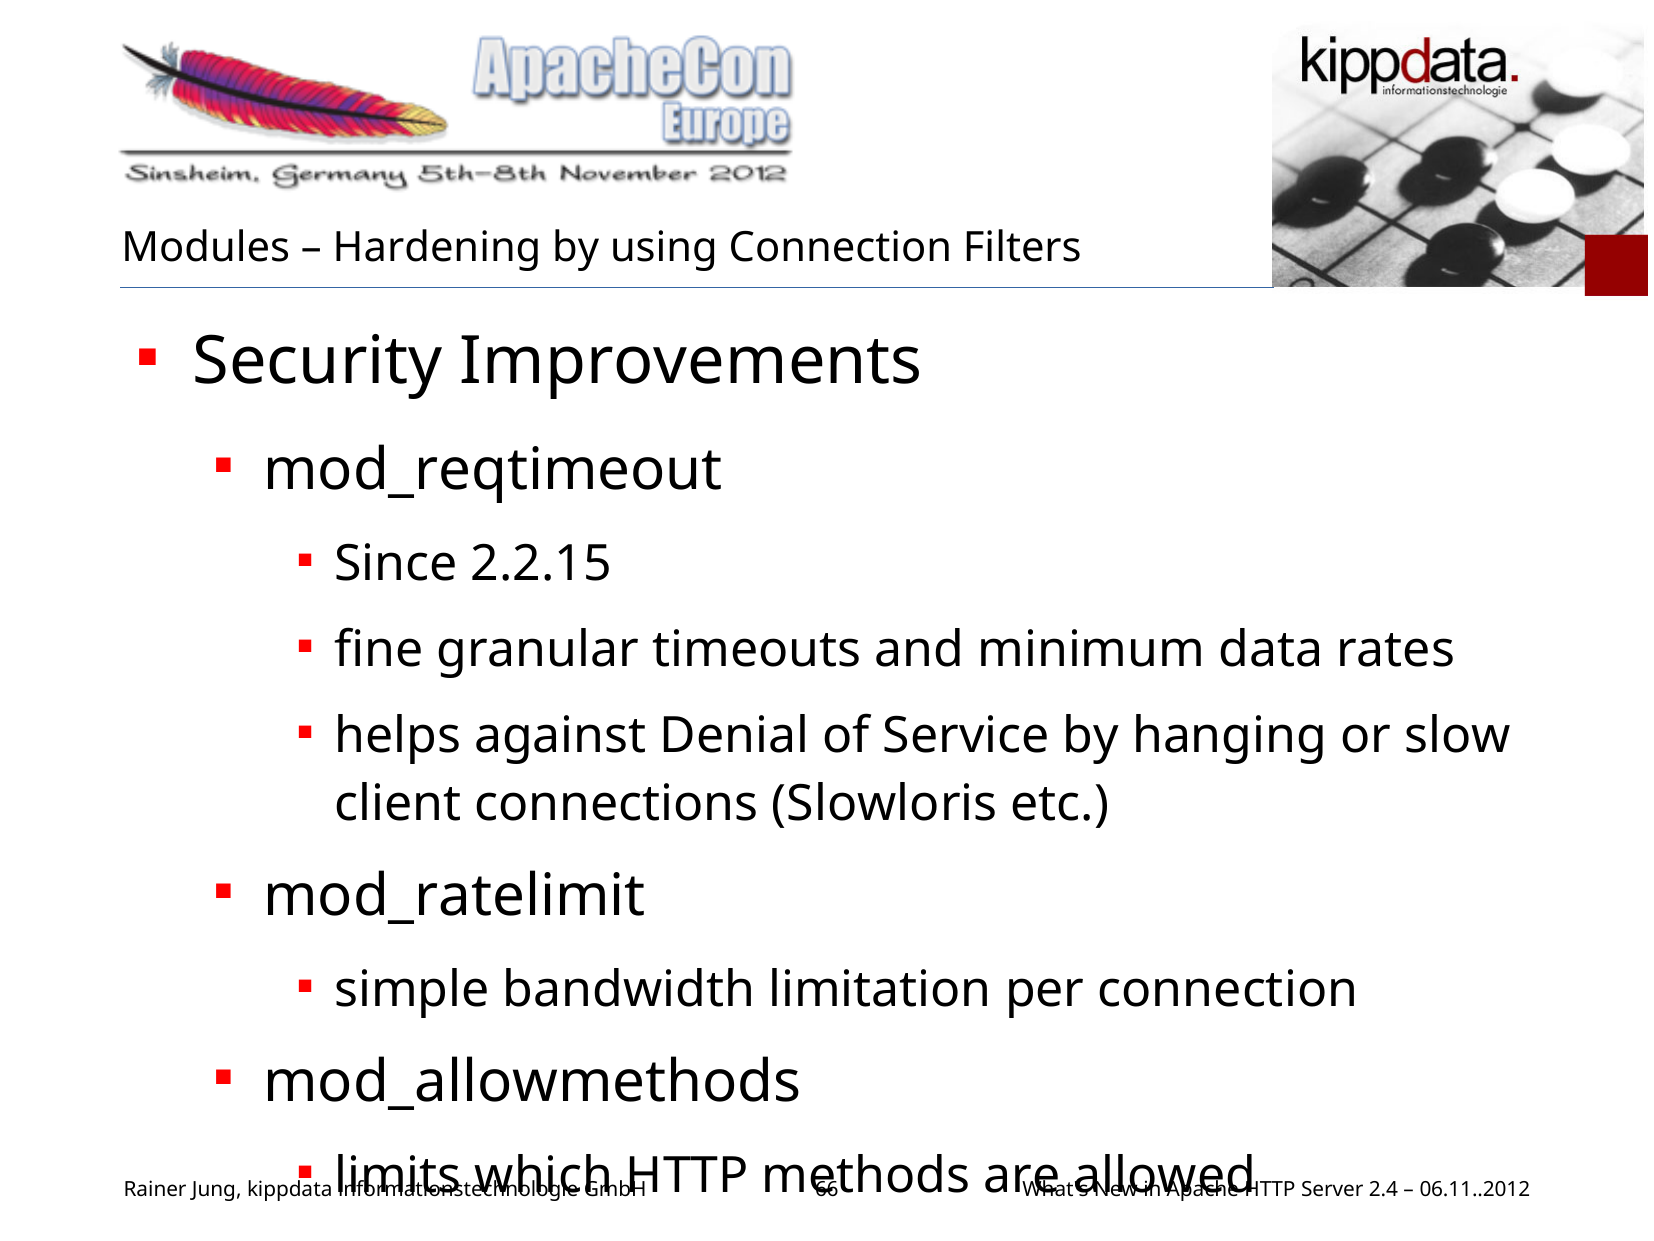

# Modules – Hardening by using Connection Filters
Security Improvements
mod_reqtimeout
Since 2.2.15
fine granular timeouts and minimum data rates
helps against Denial of Service by hanging or slow client connections (Slowloris etc.)
mod_ratelimit
simple bandwidth limitation per connection
mod_allowmethods
limits which HTTP methods are allowed